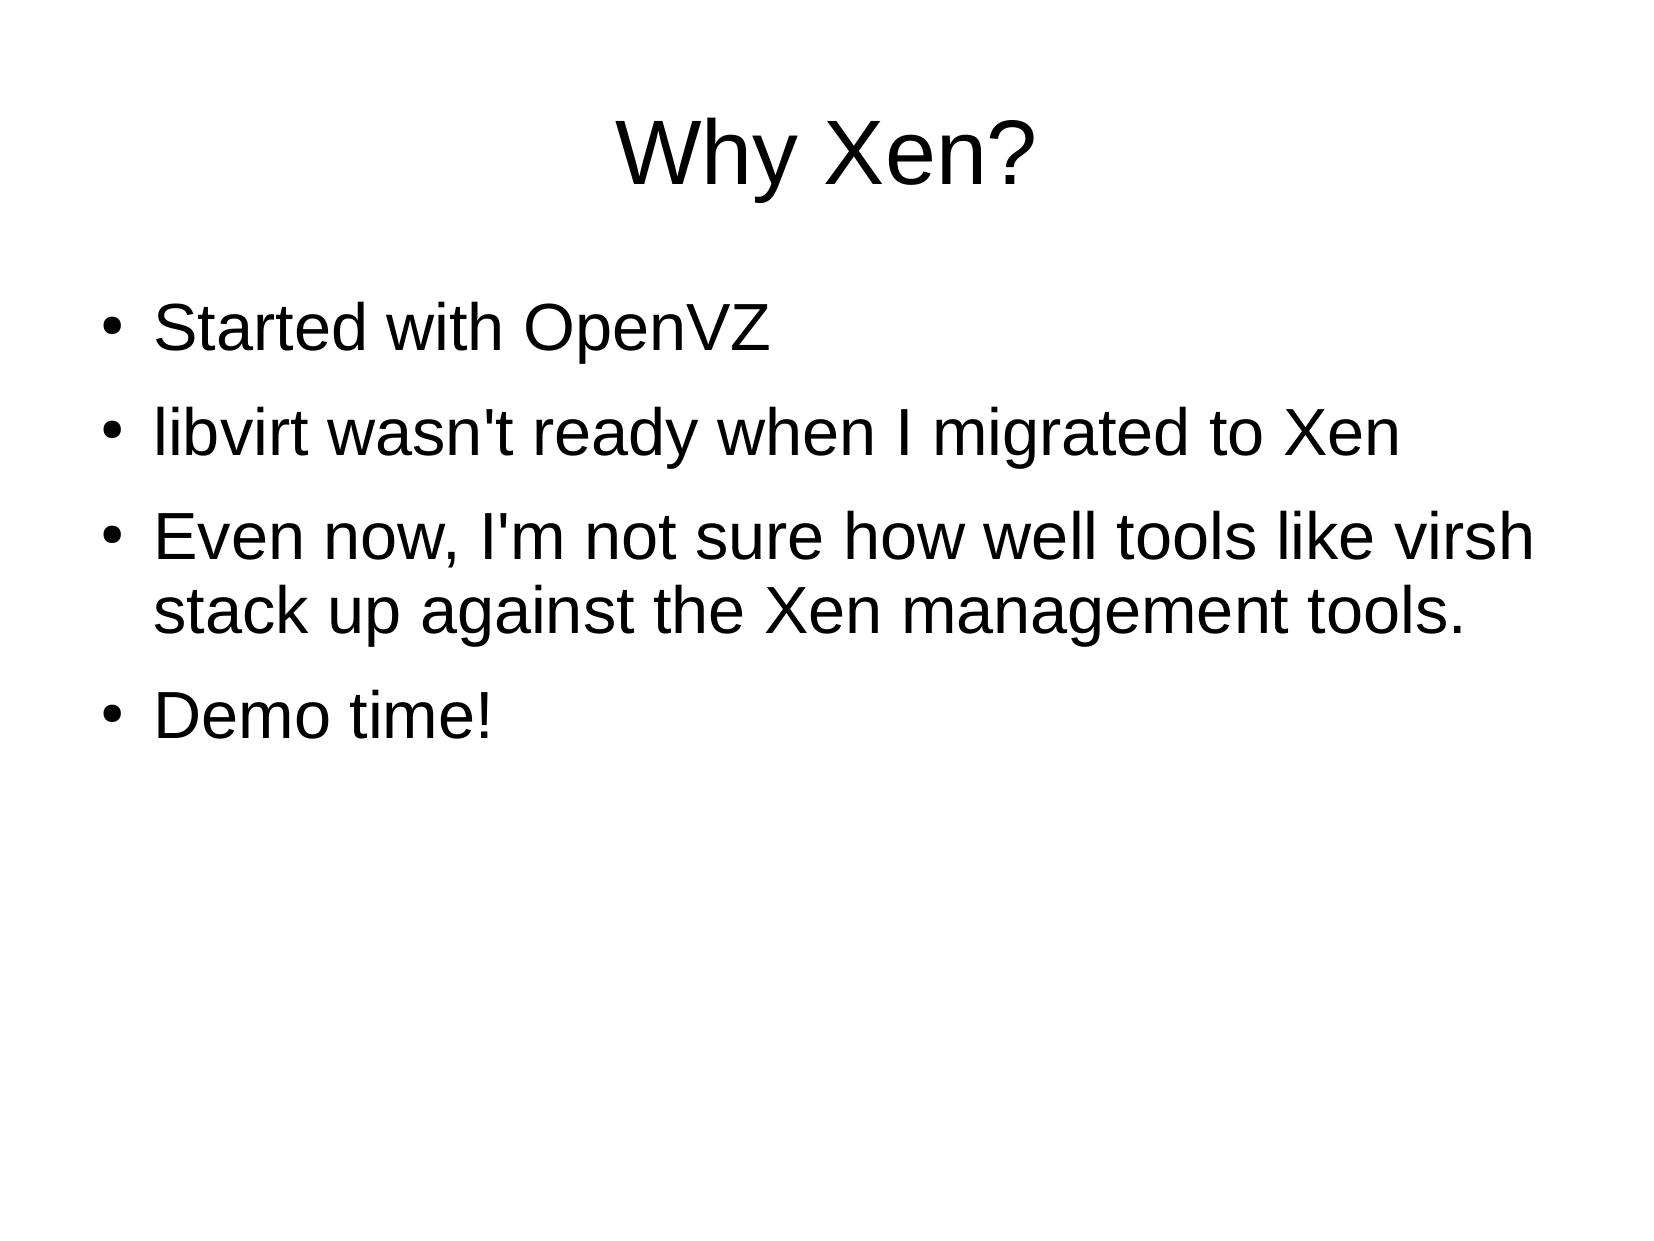

# Why Xen?
Started with OpenVZ
libvirt wasn't ready when I migrated to Xen
Even now, I'm not sure how well tools like virsh stack up against the Xen management tools.
Demo time!